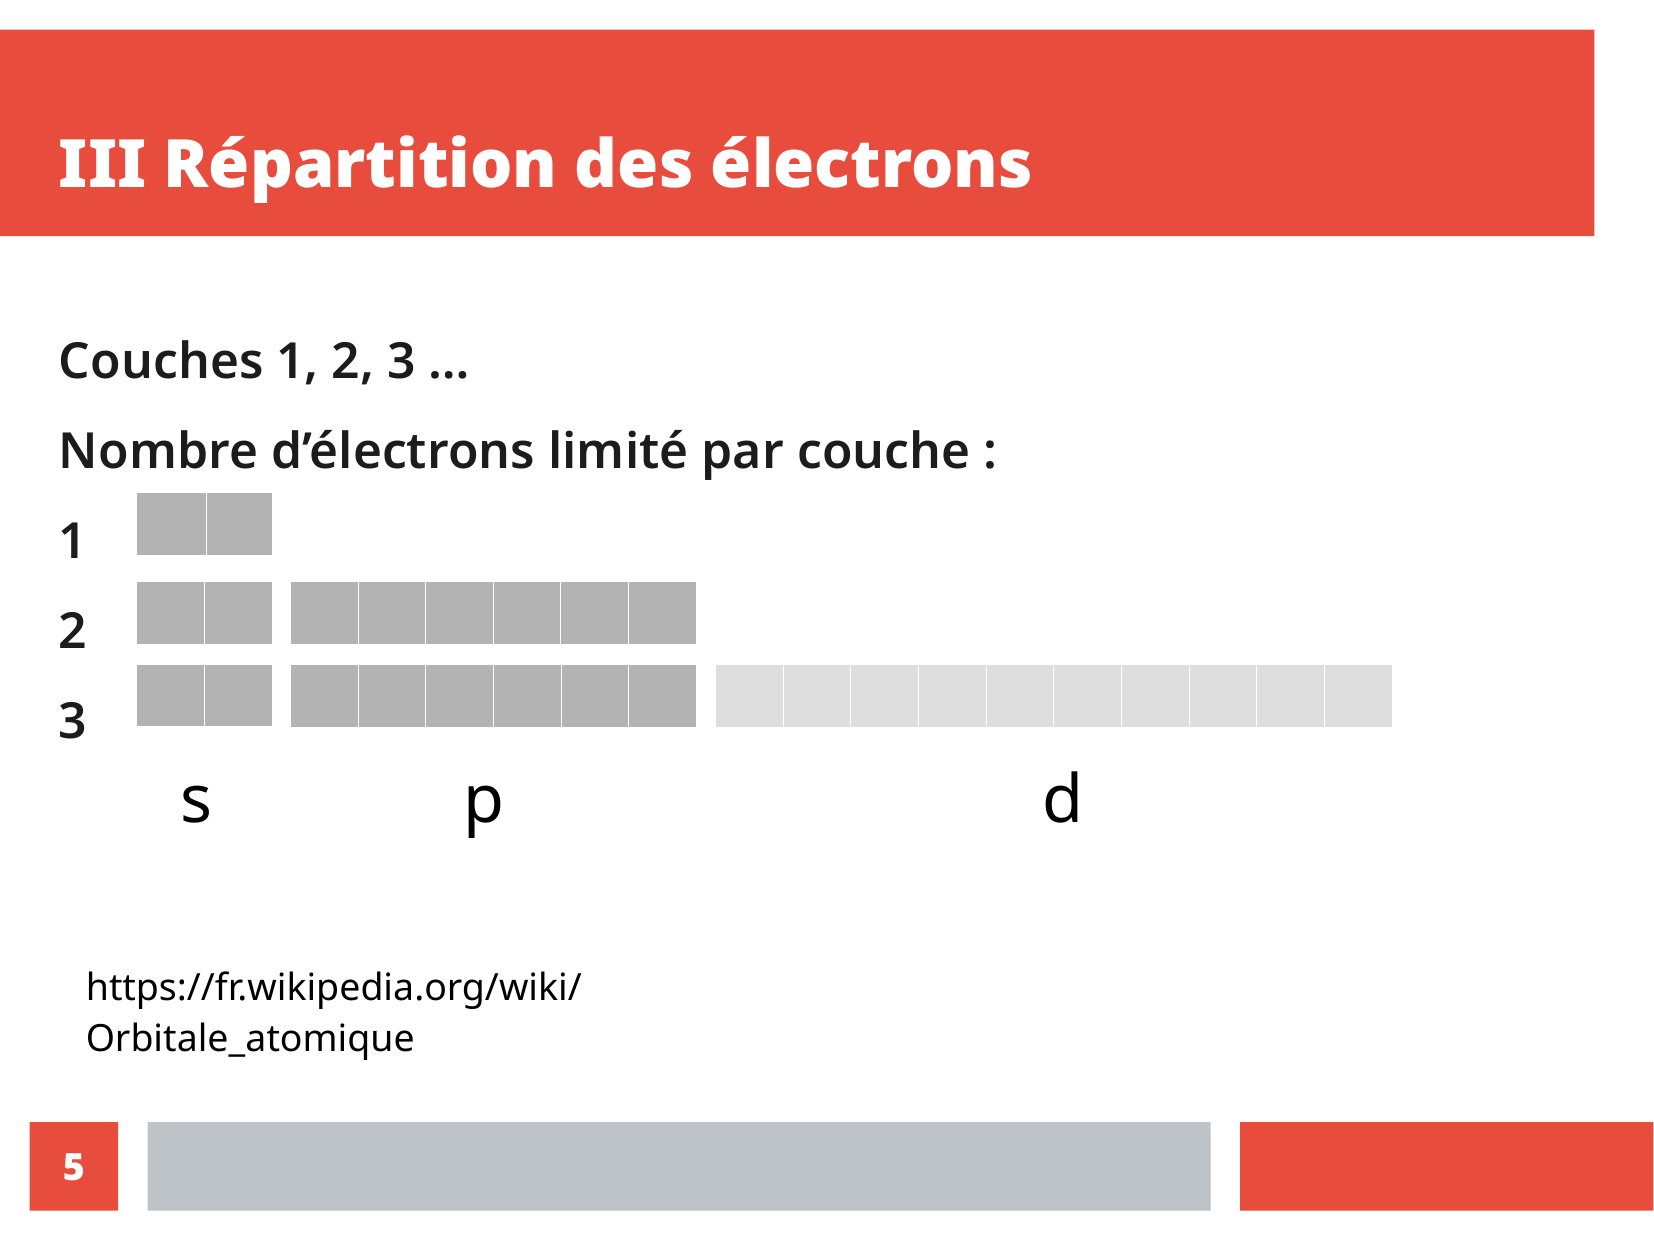

# III Répartition des électrons
Couches 1, 2, 3 …
Nombre d’électrons limité par couche :
1
2
3
| | |
| --- | --- |
| | |
| --- | --- |
| | | | | | |
| --- | --- | --- | --- | --- | --- |
| | |
| --- | --- |
| | | | | | |
| --- | --- | --- | --- | --- | --- |
| | | | | | | | | | |
| --- | --- | --- | --- | --- | --- | --- | --- | --- | --- |
d
s
p
https://fr.wikipedia.org/wiki/Orbitale_atomique
5